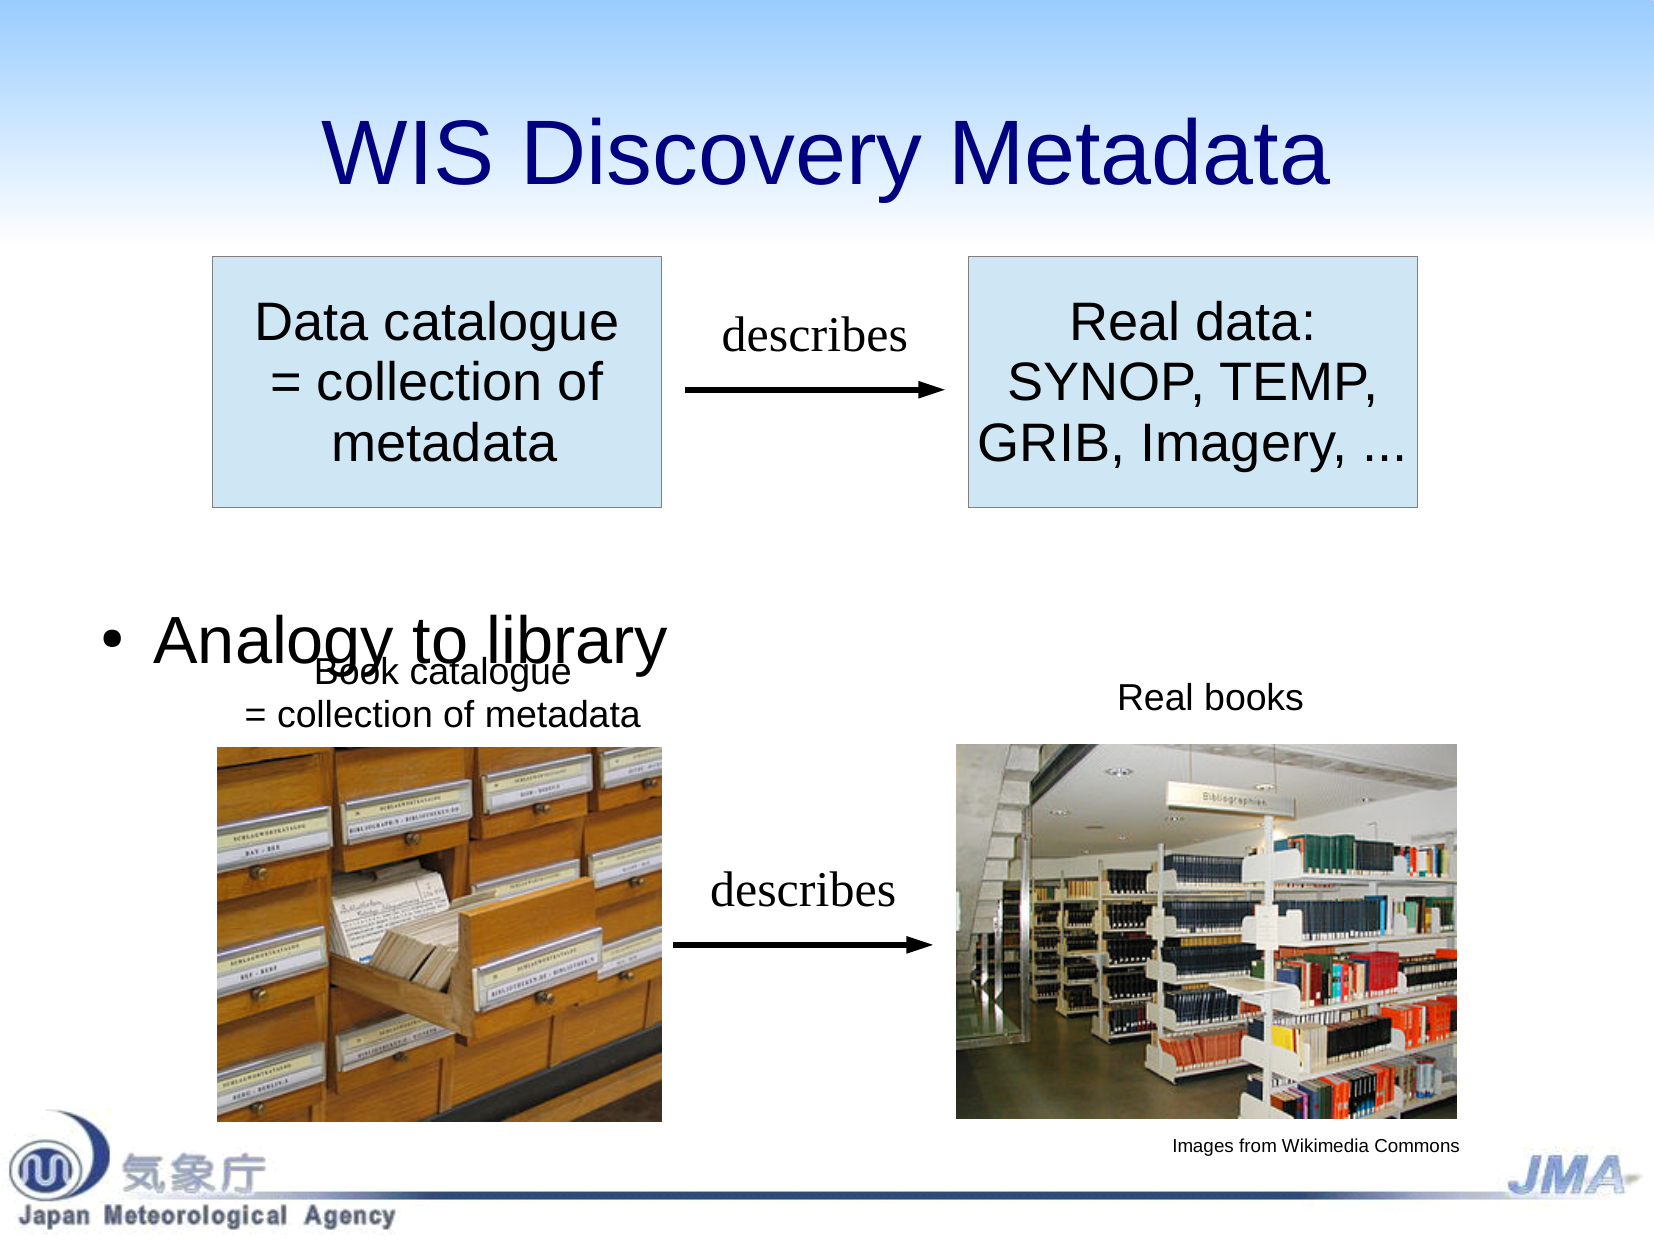

# WIS Discovery Metadata
Data catalogue
= collection of
 metadata
Real data:
SYNOP, TEMP,
GRIB, Imagery, ...
Analogy to library
describes
Book catalogue
= collection of metadata
Real books
describes
Images from Wikimedia Commons